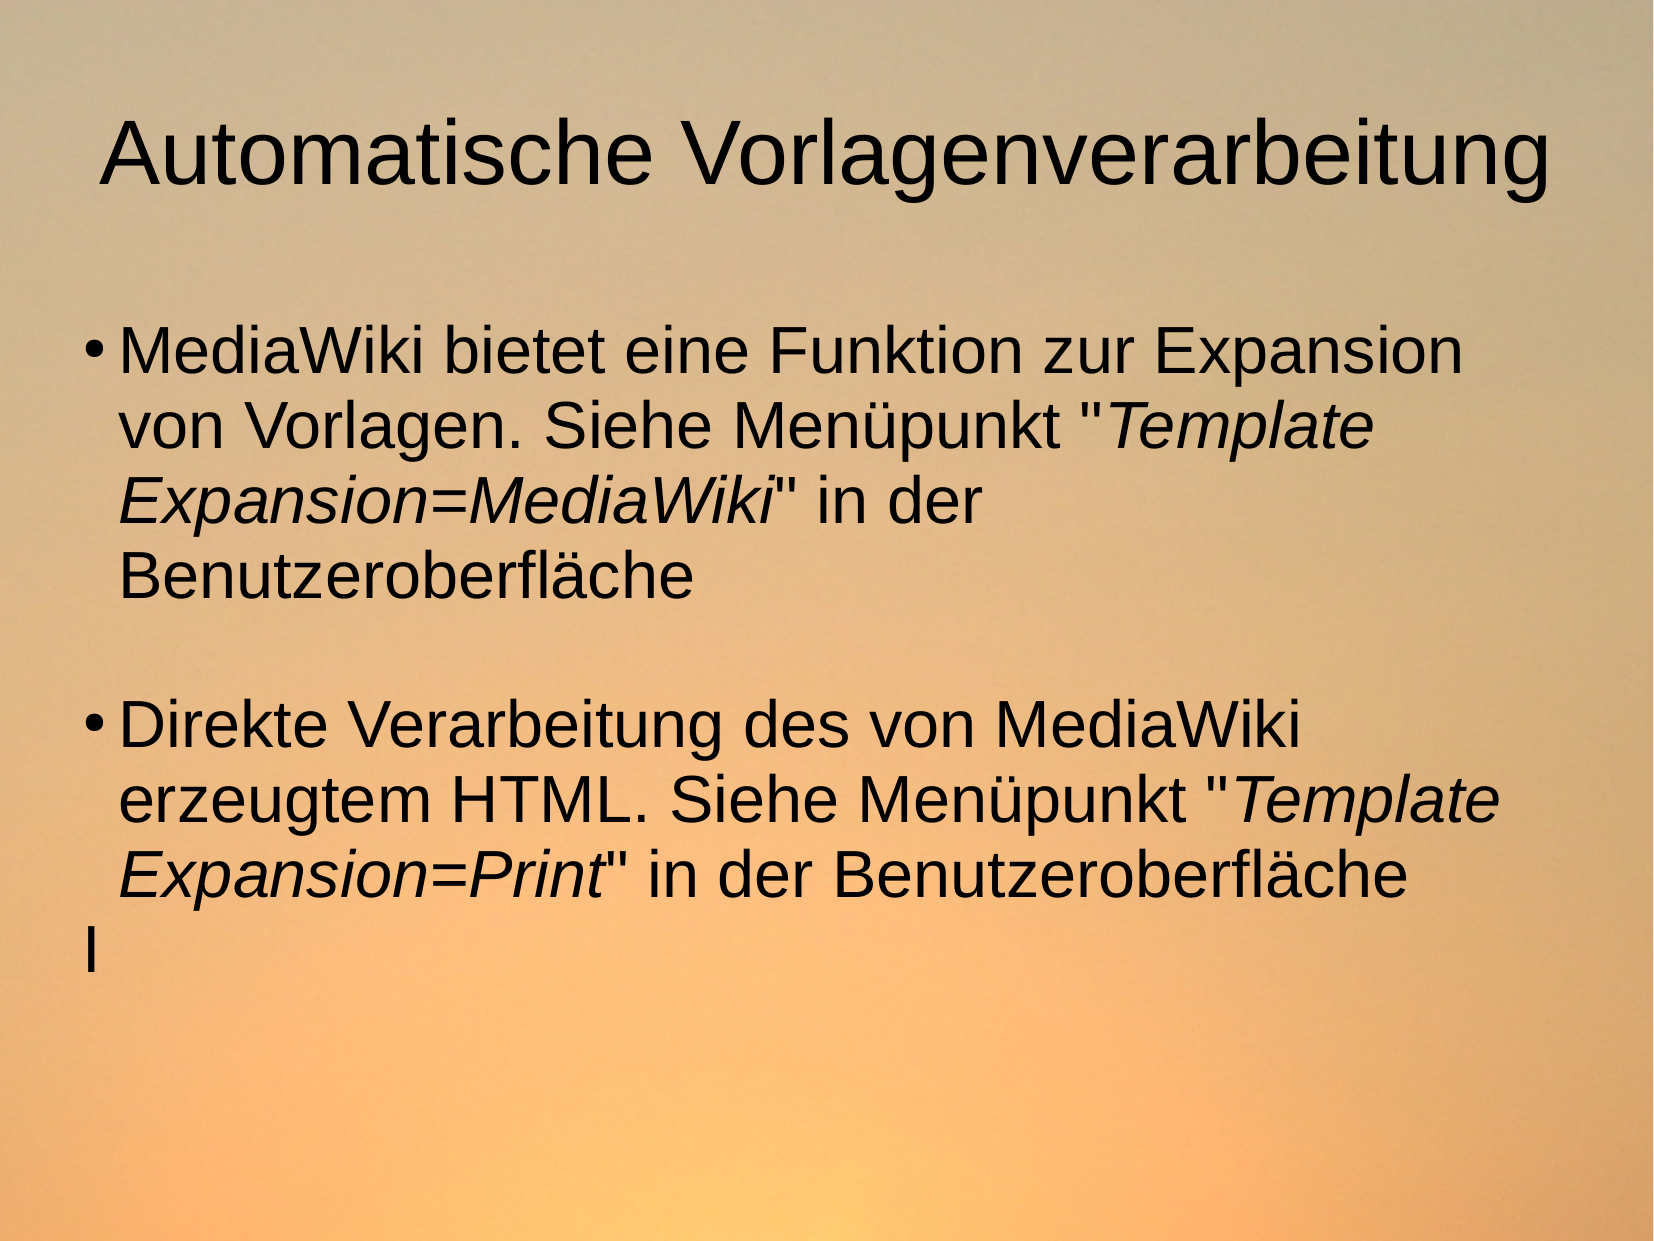

# Automatische Vorlagenverarbeitung
MediaWiki bietet eine Funktion zur Expansion von Vorlagen. Siehe Menüpunkt "Template Expansion=MediaWiki" in der Benutzeroberfläche
Direkte Verarbeitung des von MediaWiki erzeugtem HTML. Siehe Menüpunkt "Template Expansion=Print" in der Benutzeroberfläche
I